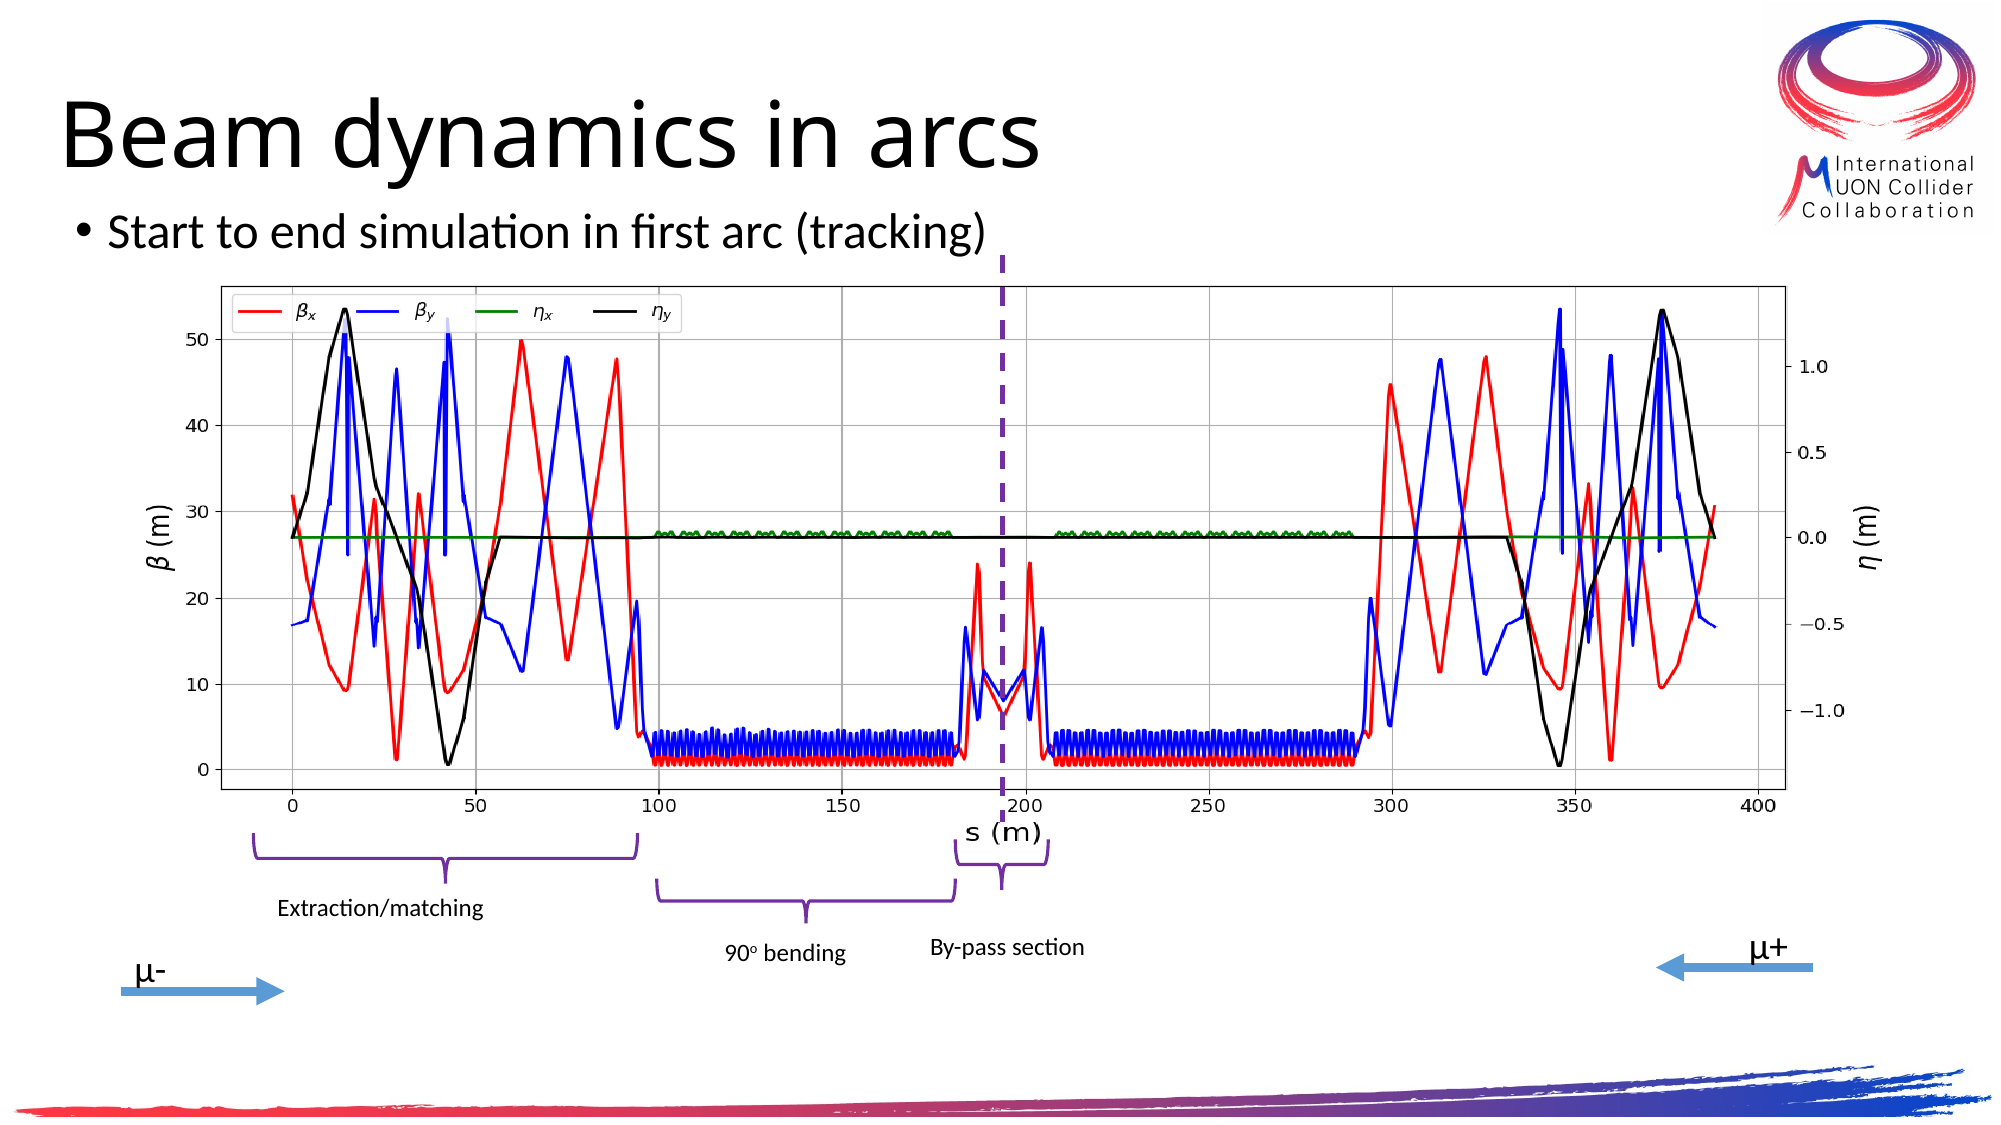

# Beam dynamics in arcs
Start to end simulation in first arc (tracking)
Extraction/matching
µ+
By-pass section
90o bending
µ-